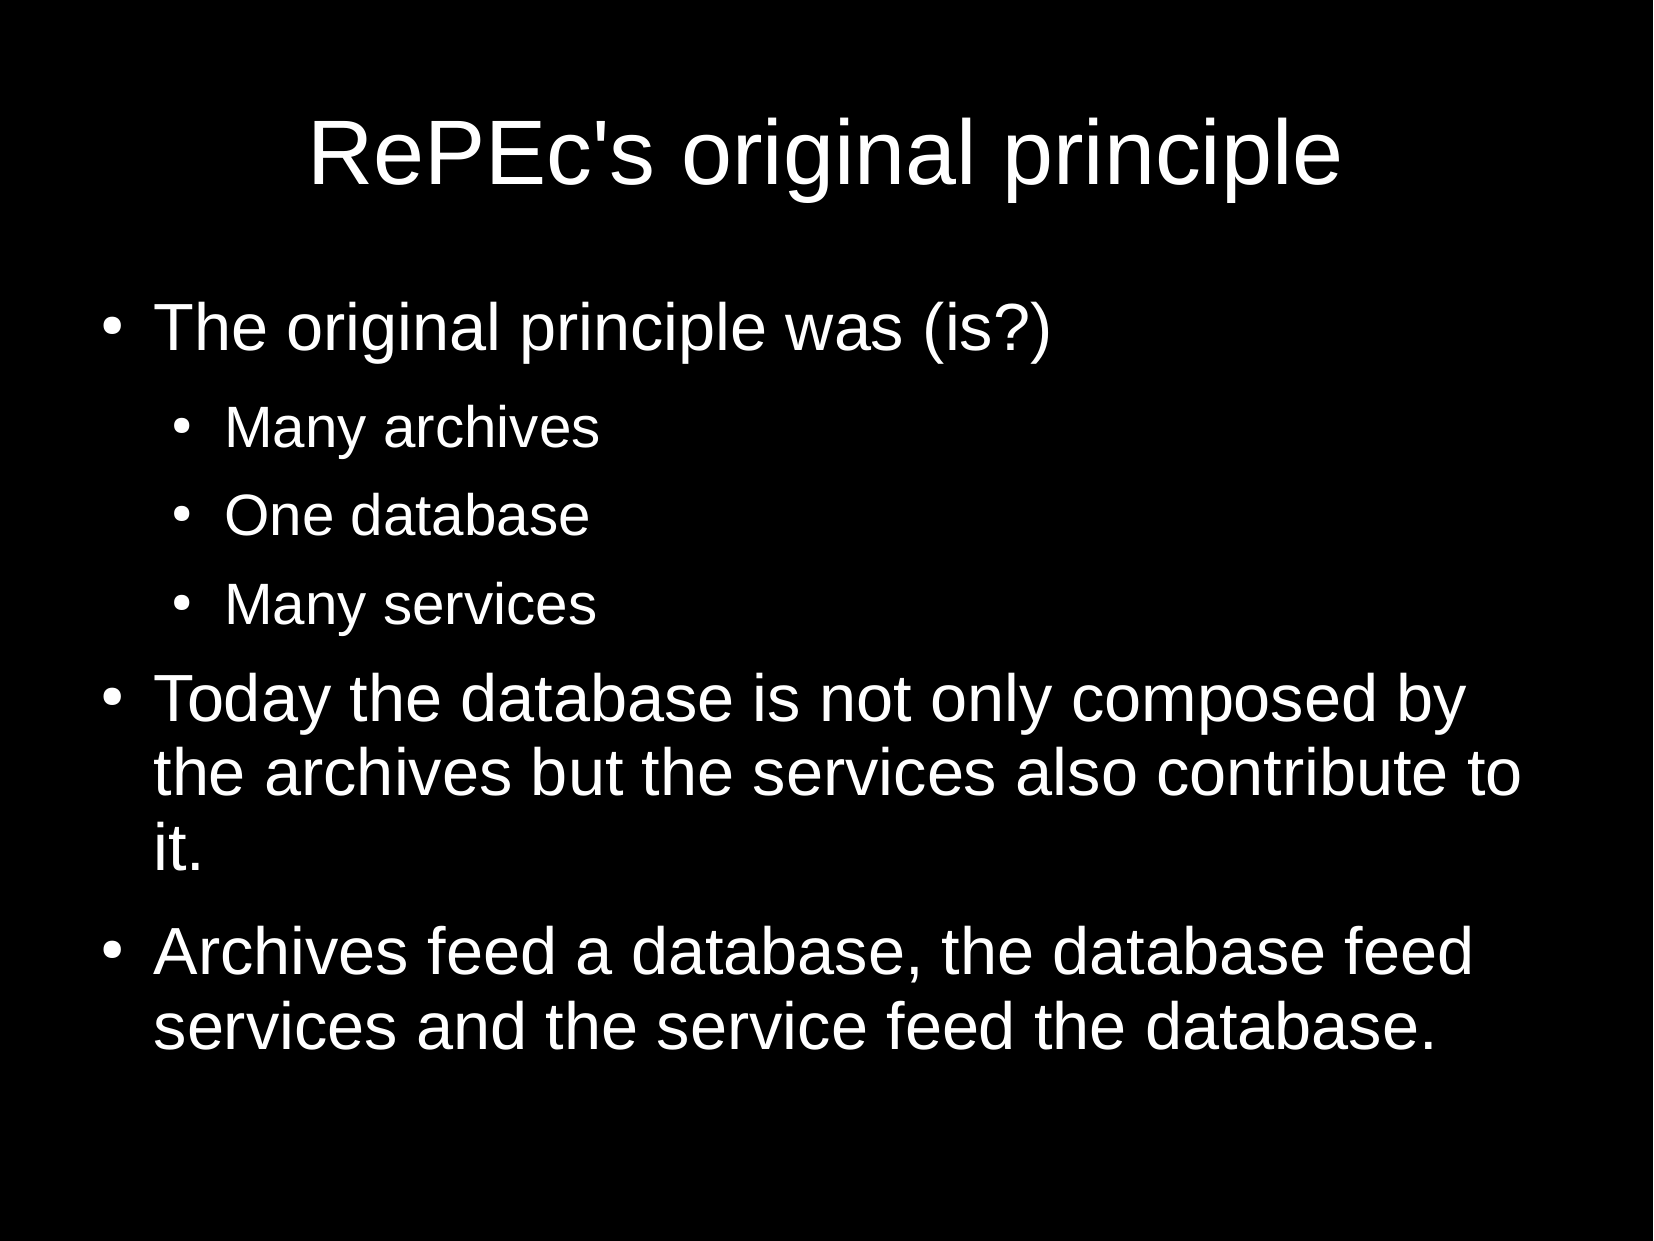

# RePEc's original principle
The original principle was (is?)
Many archives
One database
Many services
Today the database is not only composed by the archives but the services also contribute to it.
Archives feed a database, the database feed services and the service feed the database.